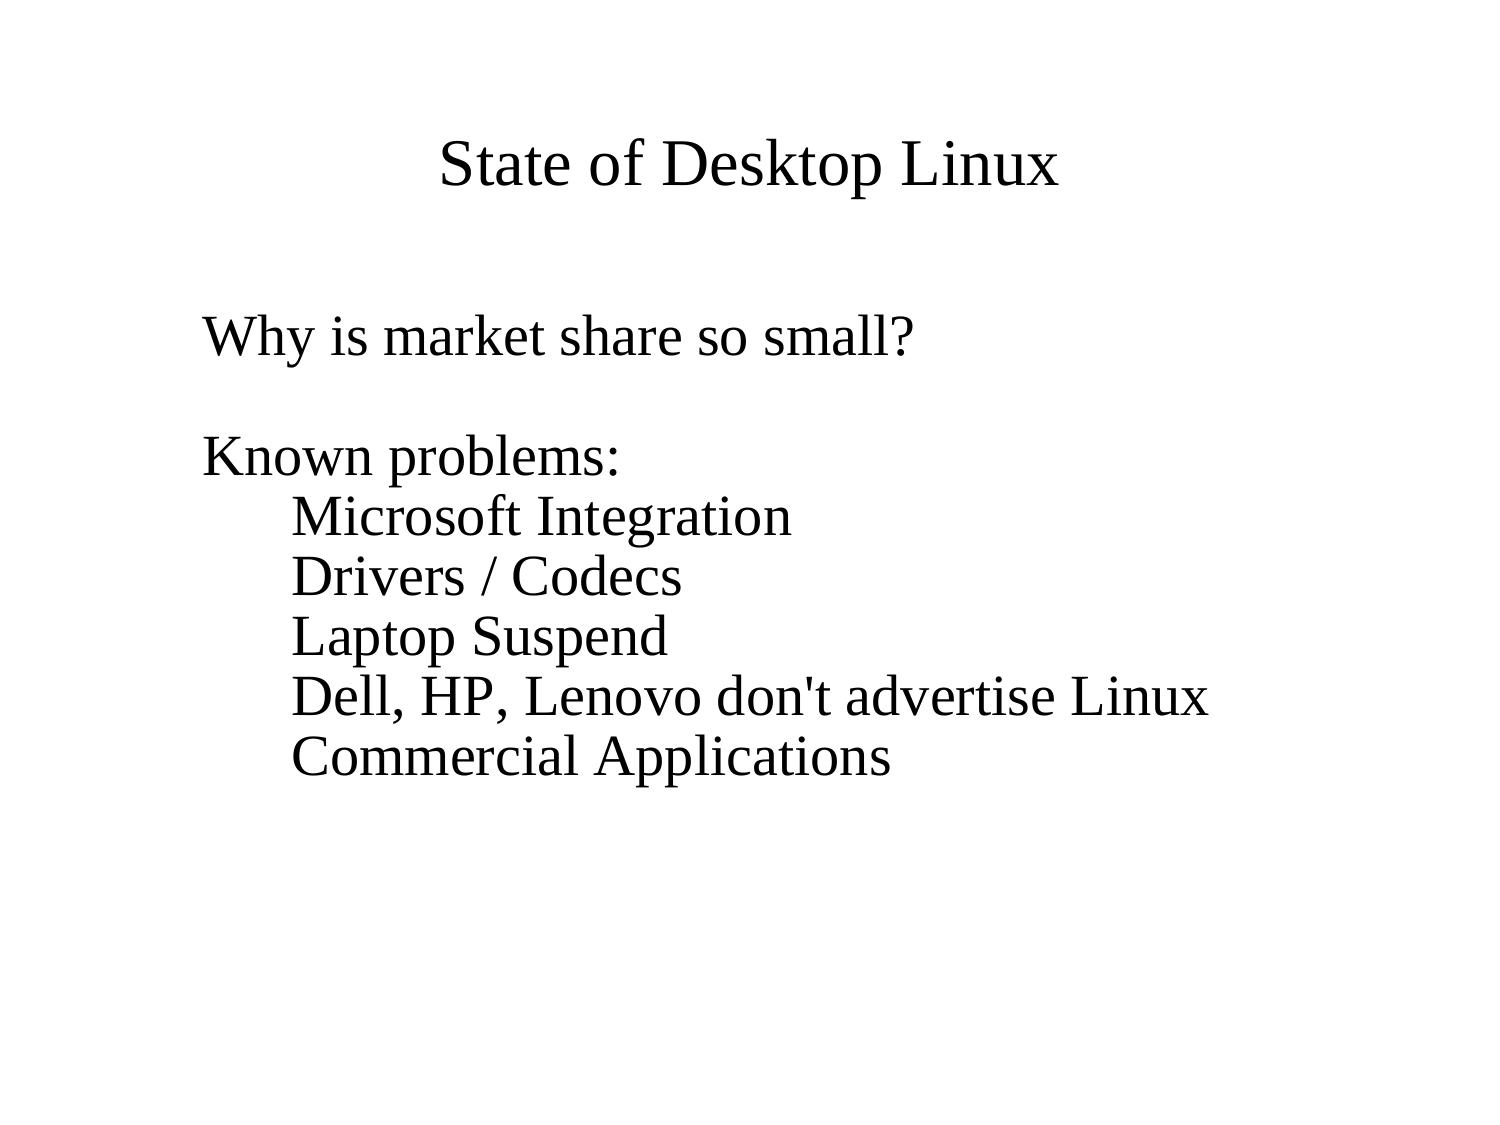

# State of Desktop Linux
Why is market share so small?
Known problems:
 Microsoft Integration
 Drivers / Codecs
 Laptop Suspend
 Dell, HP, Lenovo don't advertise Linux
 Commercial Applications